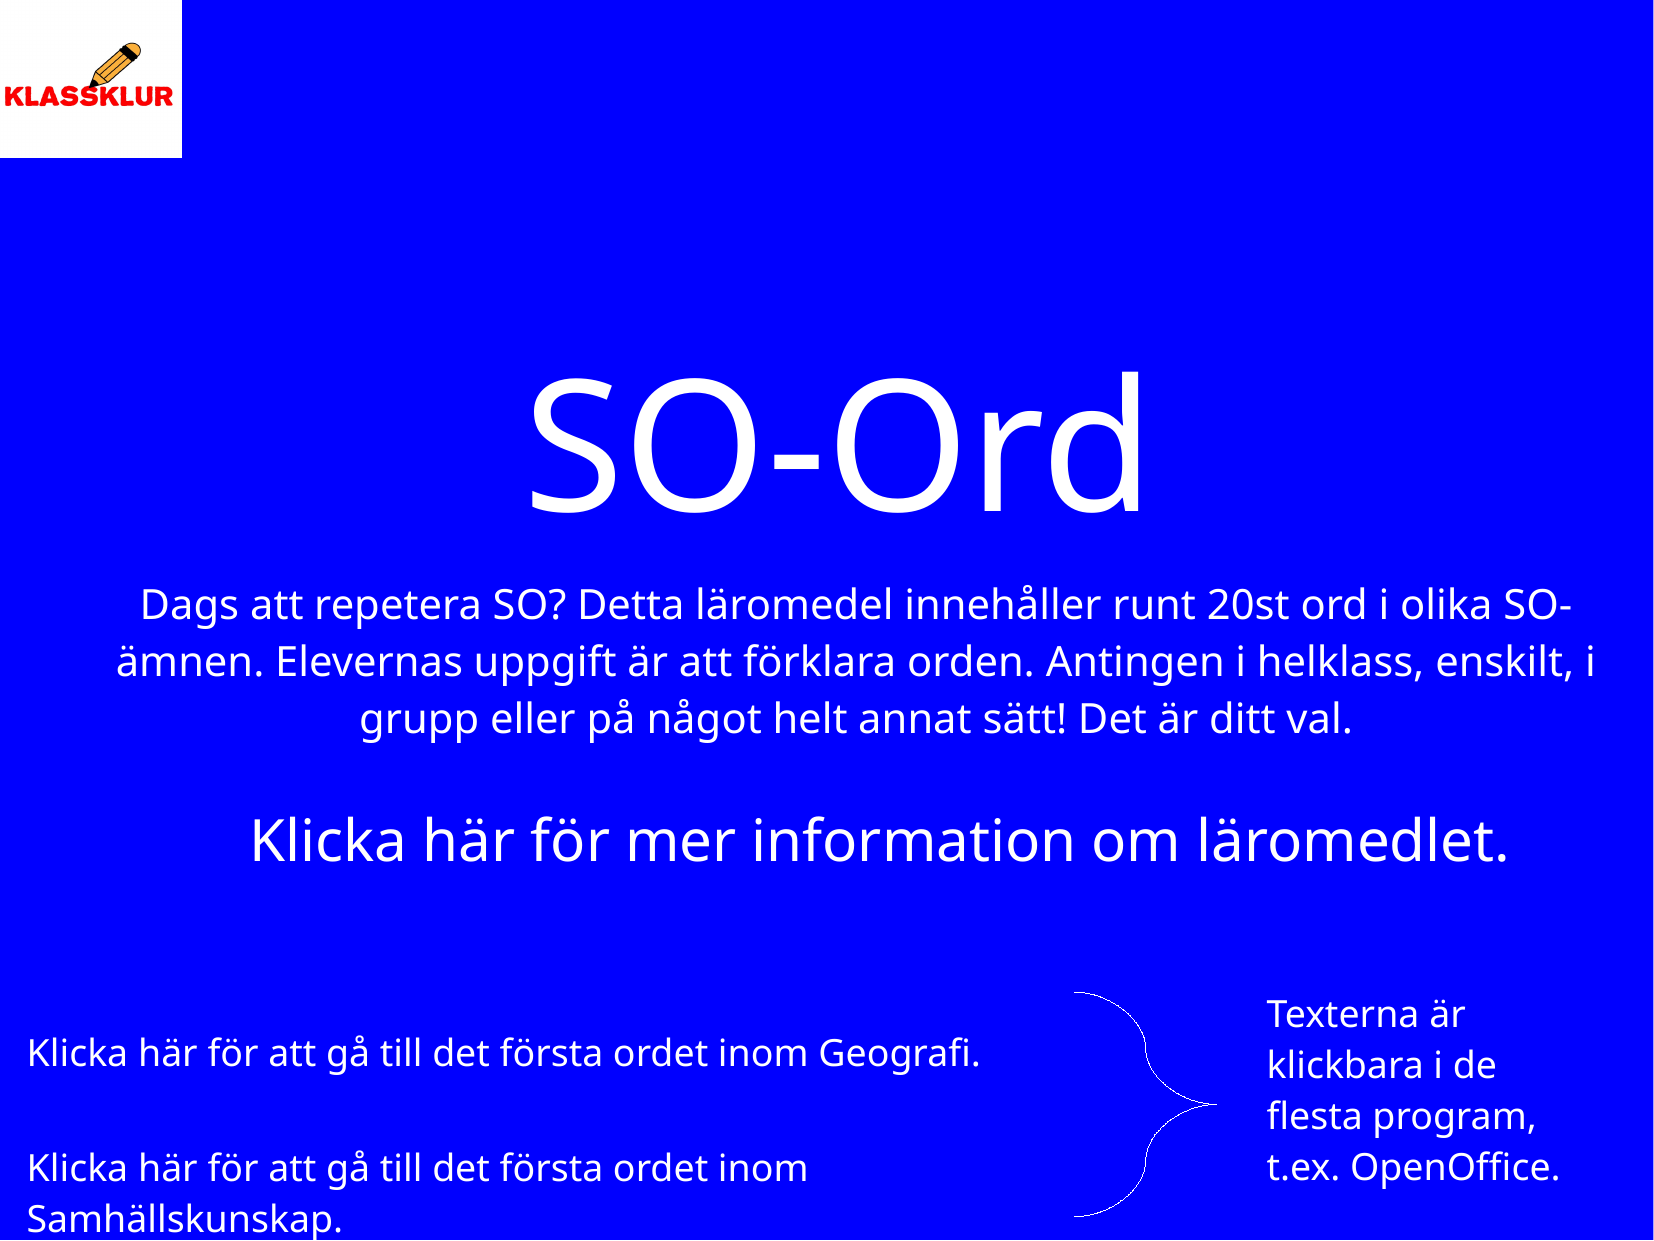

SO-Ord
Dags att repetera SO? Detta läromedel innehåller runt 20st ord i olika SO-ämnen. Elevernas uppgift är att förklara orden. Antingen i helklass, enskilt, i grupp eller på något helt annat sätt! Det är ditt val.
Klicka här för mer information om läromedlet.
Texterna är klickbara i de flesta program, t.ex. OpenOffice.
Klicka här för att gå till det första ordet inom Geografi.
Klicka här för att gå till det första ordet inom Samhällskunskap.